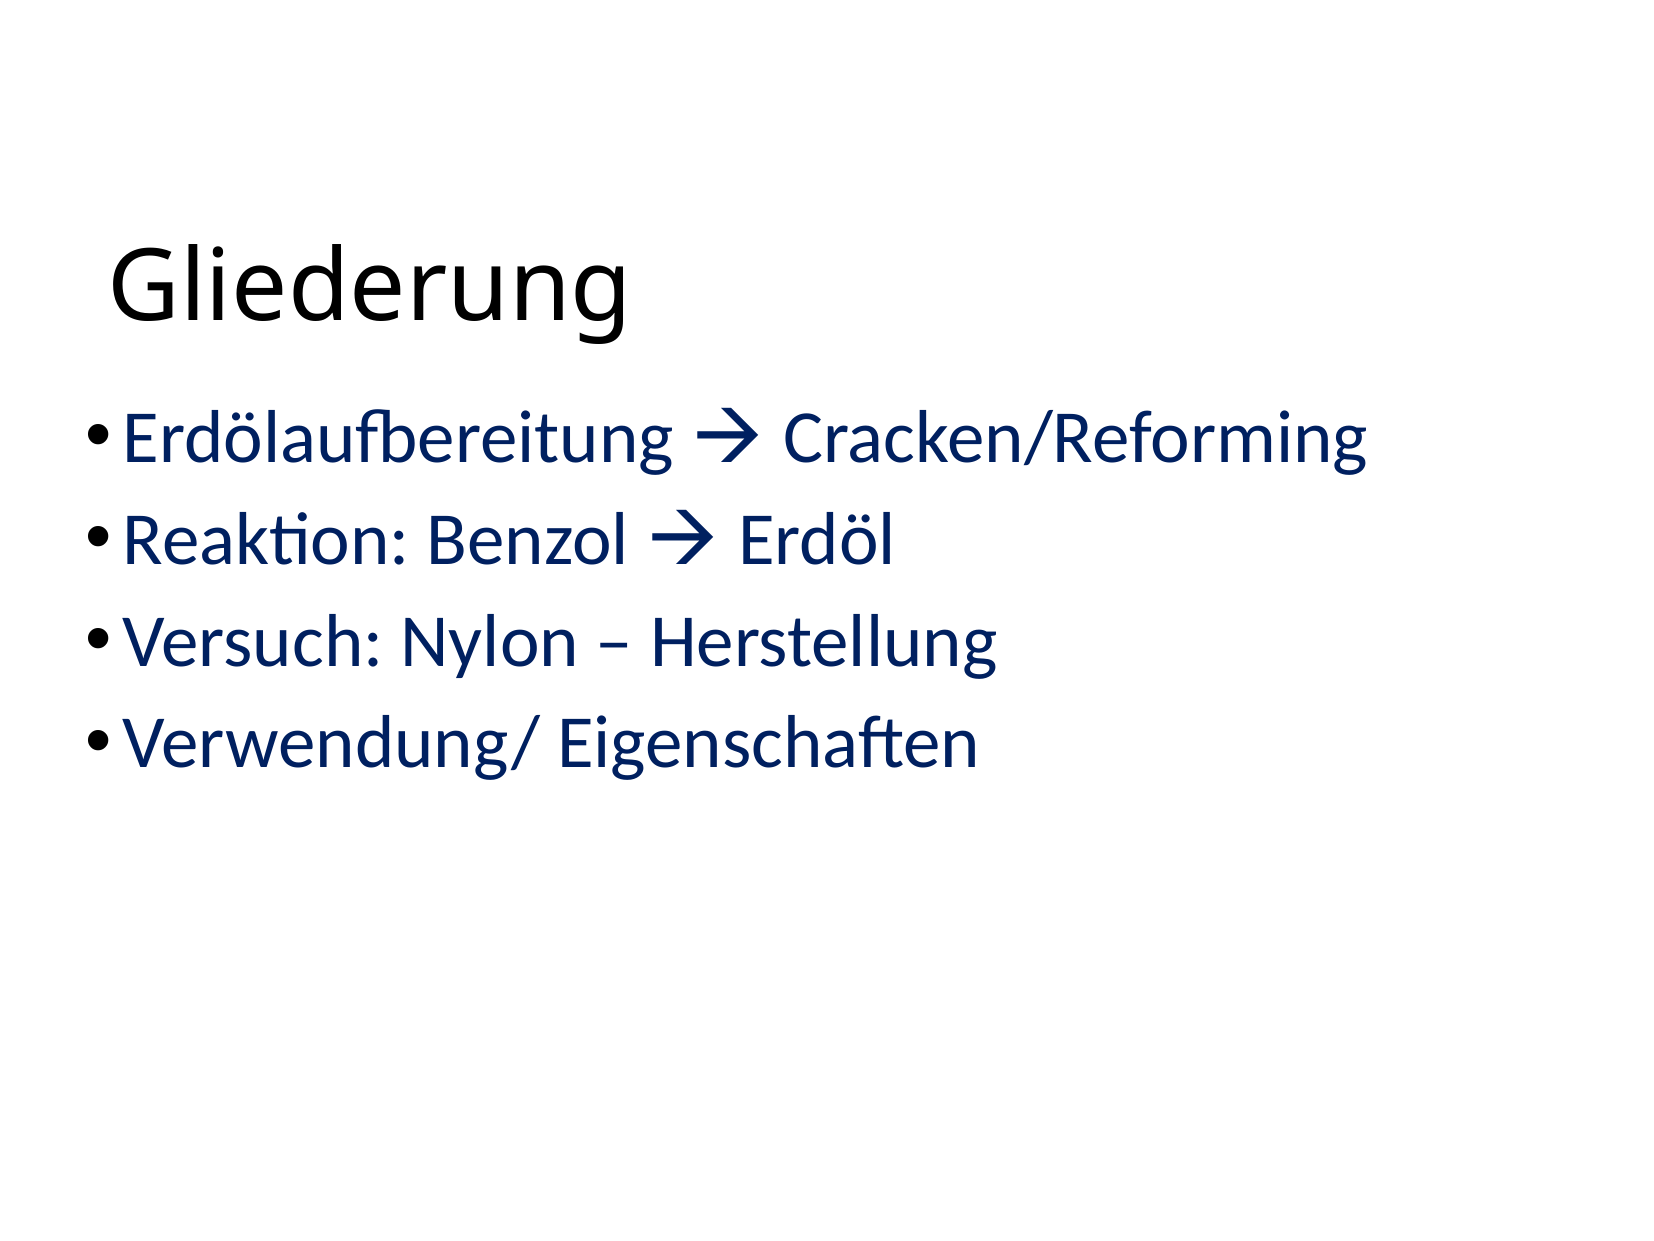

# Gliederung
Erdölaufbereitung  Cracken/Reforming
Reaktion: Benzol  Erdöl
Versuch: Nylon – Herstellung
Verwendung/ Eigenschaften